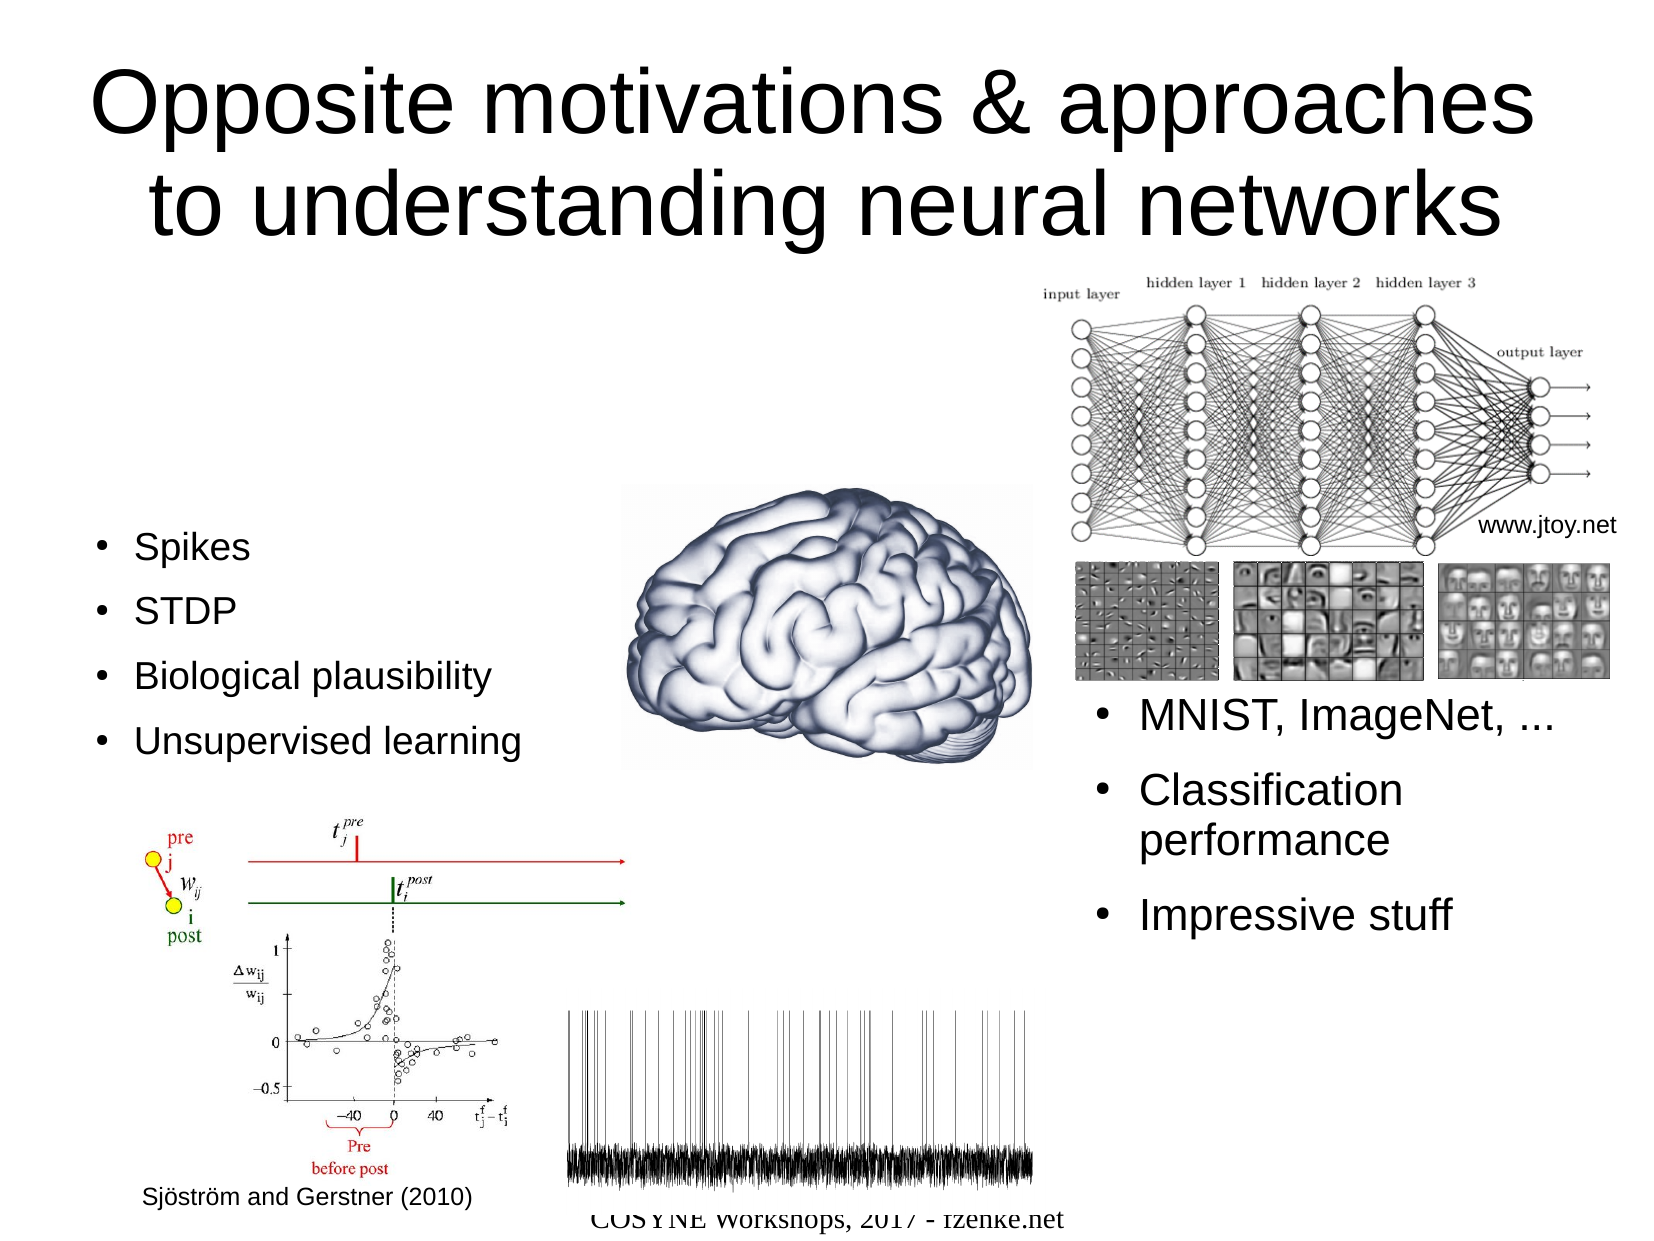

# Opposite motivations & approaches to understanding neural networks
www.jtoy.net
Spikes
STDP
Biological plausibility
Unsupervised learning
MNIST, ImageNet, ...
Classification performance
Impressive stuff
Sjöström and Gerstner (2010)
COSYNE Workshops, 2017 - fzenke.net